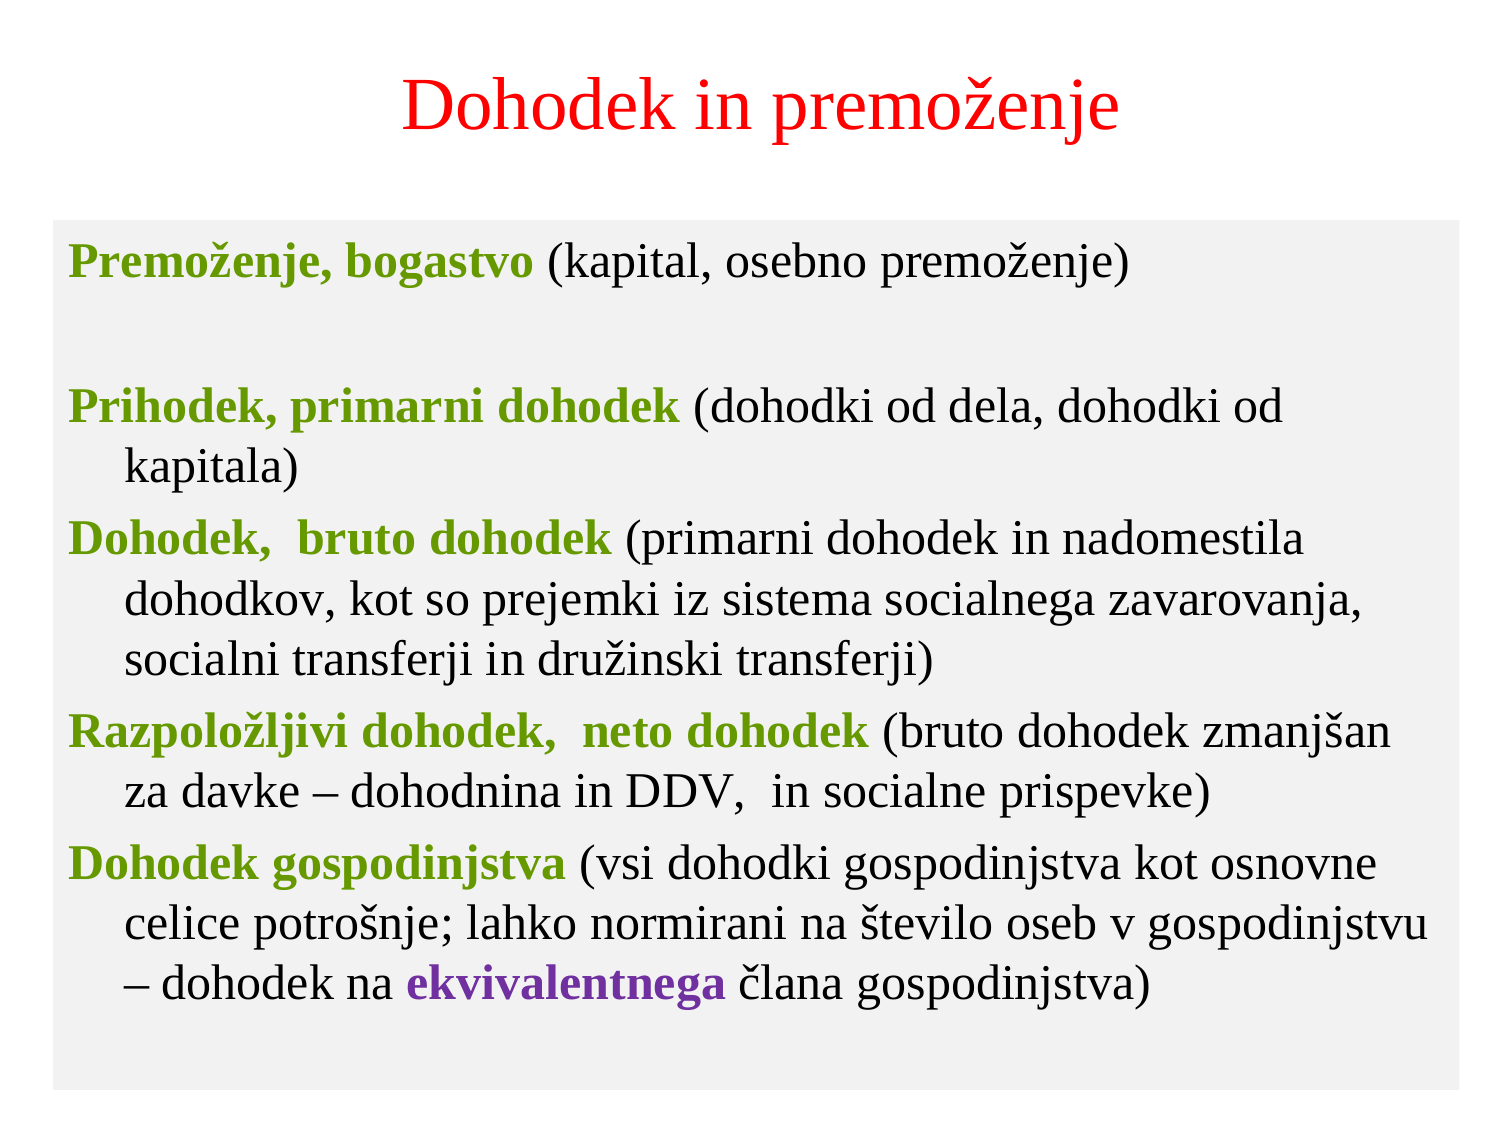

# Dohodek in premoženje
Premoženje, bogastvo (kapital, osebno premoženje)
Prihodek, primarni dohodek (dohodki od dela, dohodki od kapitala)
Dohodek, bruto dohodek (primarni dohodek in nadomestila dohodkov, kot so prejemki iz sistema socialnega zavarovanja, socialni transferji in družinski transferji)
Razpoložljivi dohodek, neto dohodek (bruto dohodek zmanjšan za davke – dohodnina in DDV, in socialne prispevke)
Dohodek gospodinjstva (vsi dohodki gospodinjstva kot osnovne celice potrošnje; lahko normirani na število oseb v gospodinjstvu – dohodek na ekvivalentnega člana gospodinjstva)